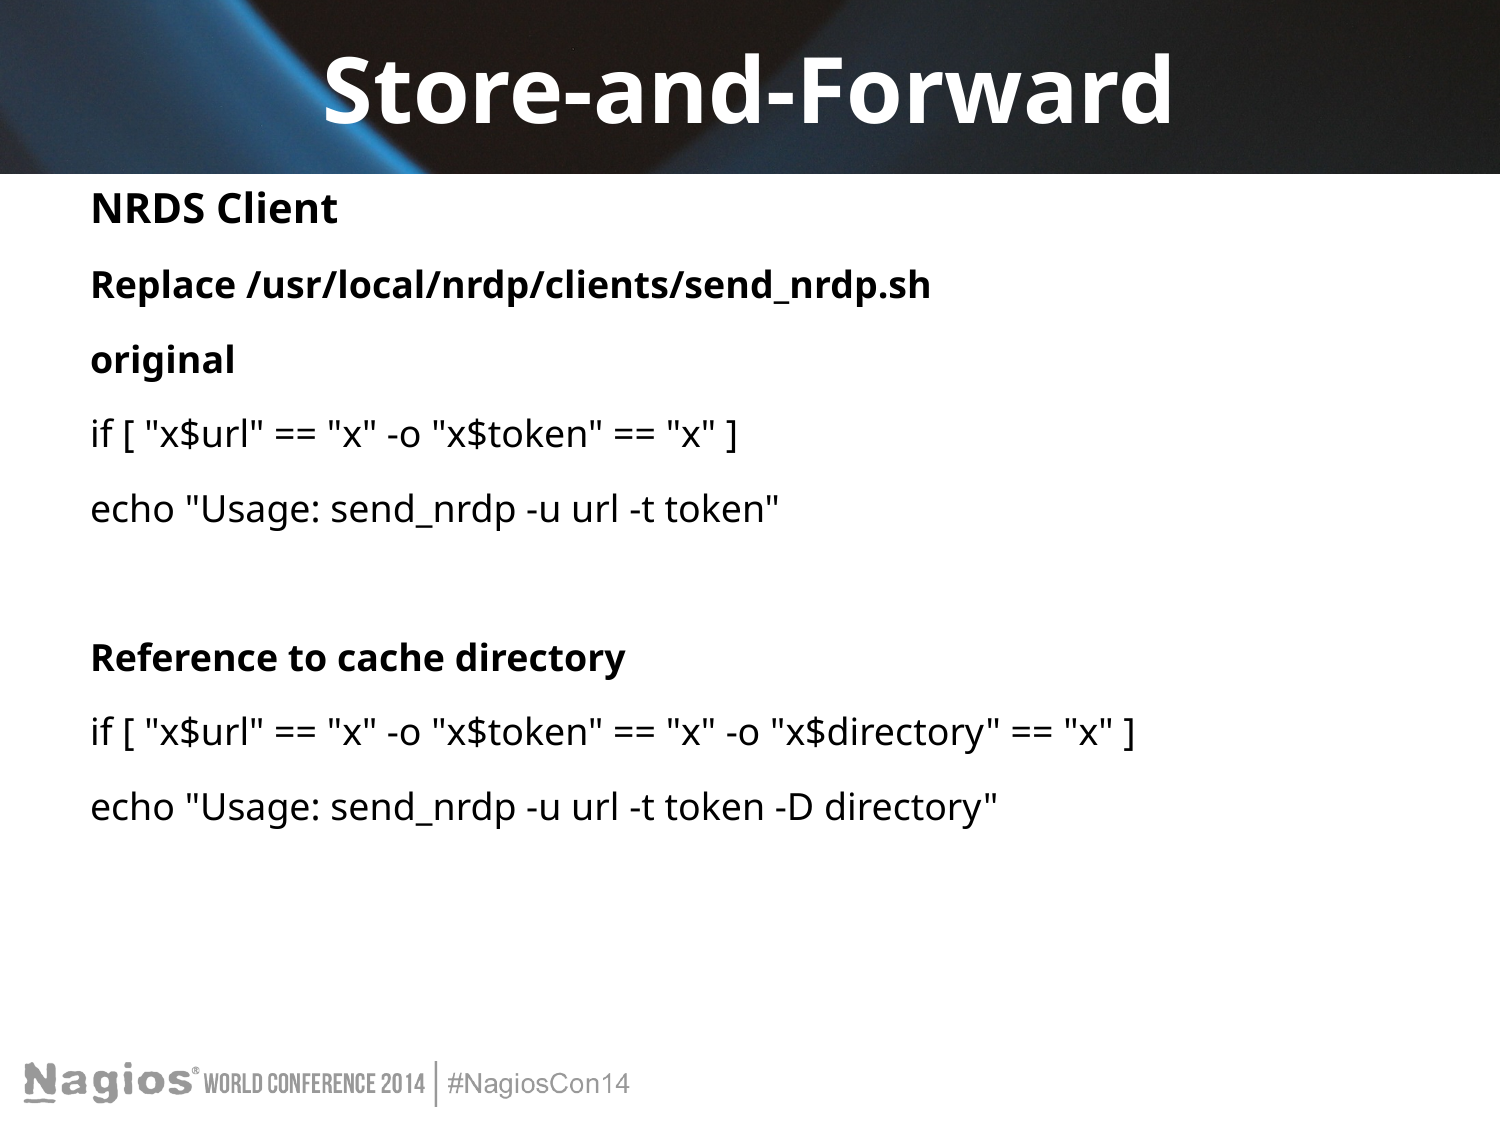

# Store-and-Forward
NRDS Client
Replace /usr/local/nrdp/clients/send_nrdp.sh
original
if [ "x$url" == "x" -o "x$token" == "x" ]
echo "Usage: send_nrdp -u url -t token"
Reference to cache directory
if [ "x$url" == "x" -o "x$token" == "x" -o "x$directory" == "x" ]
echo "Usage: send_nrdp -u url -t token -D directory"